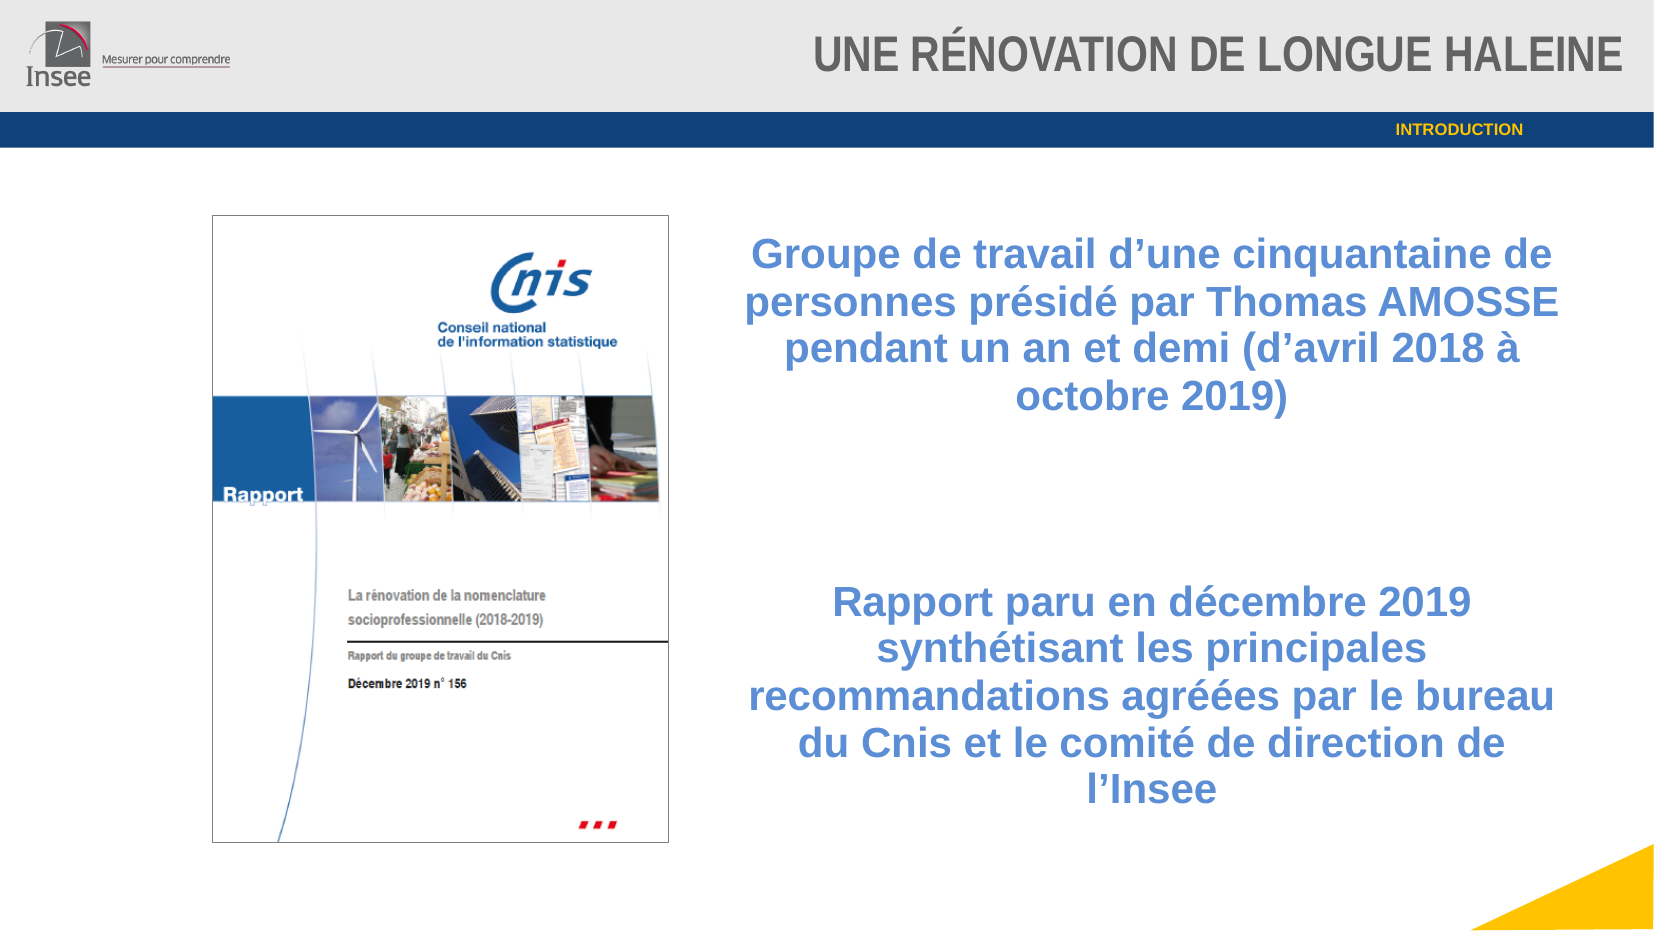

# Une rénovation de longue haleine
introduction
Groupe de travail d’une cinquantaine de personnes présidé par Thomas AMOSSE pendant un an et demi (d’avril 2018 à octobre 2019)
Rapport paru en décembre 2019 synthétisant les principales recommandations agréées par le bureau du Cnis et le comité de direction de l’Insee